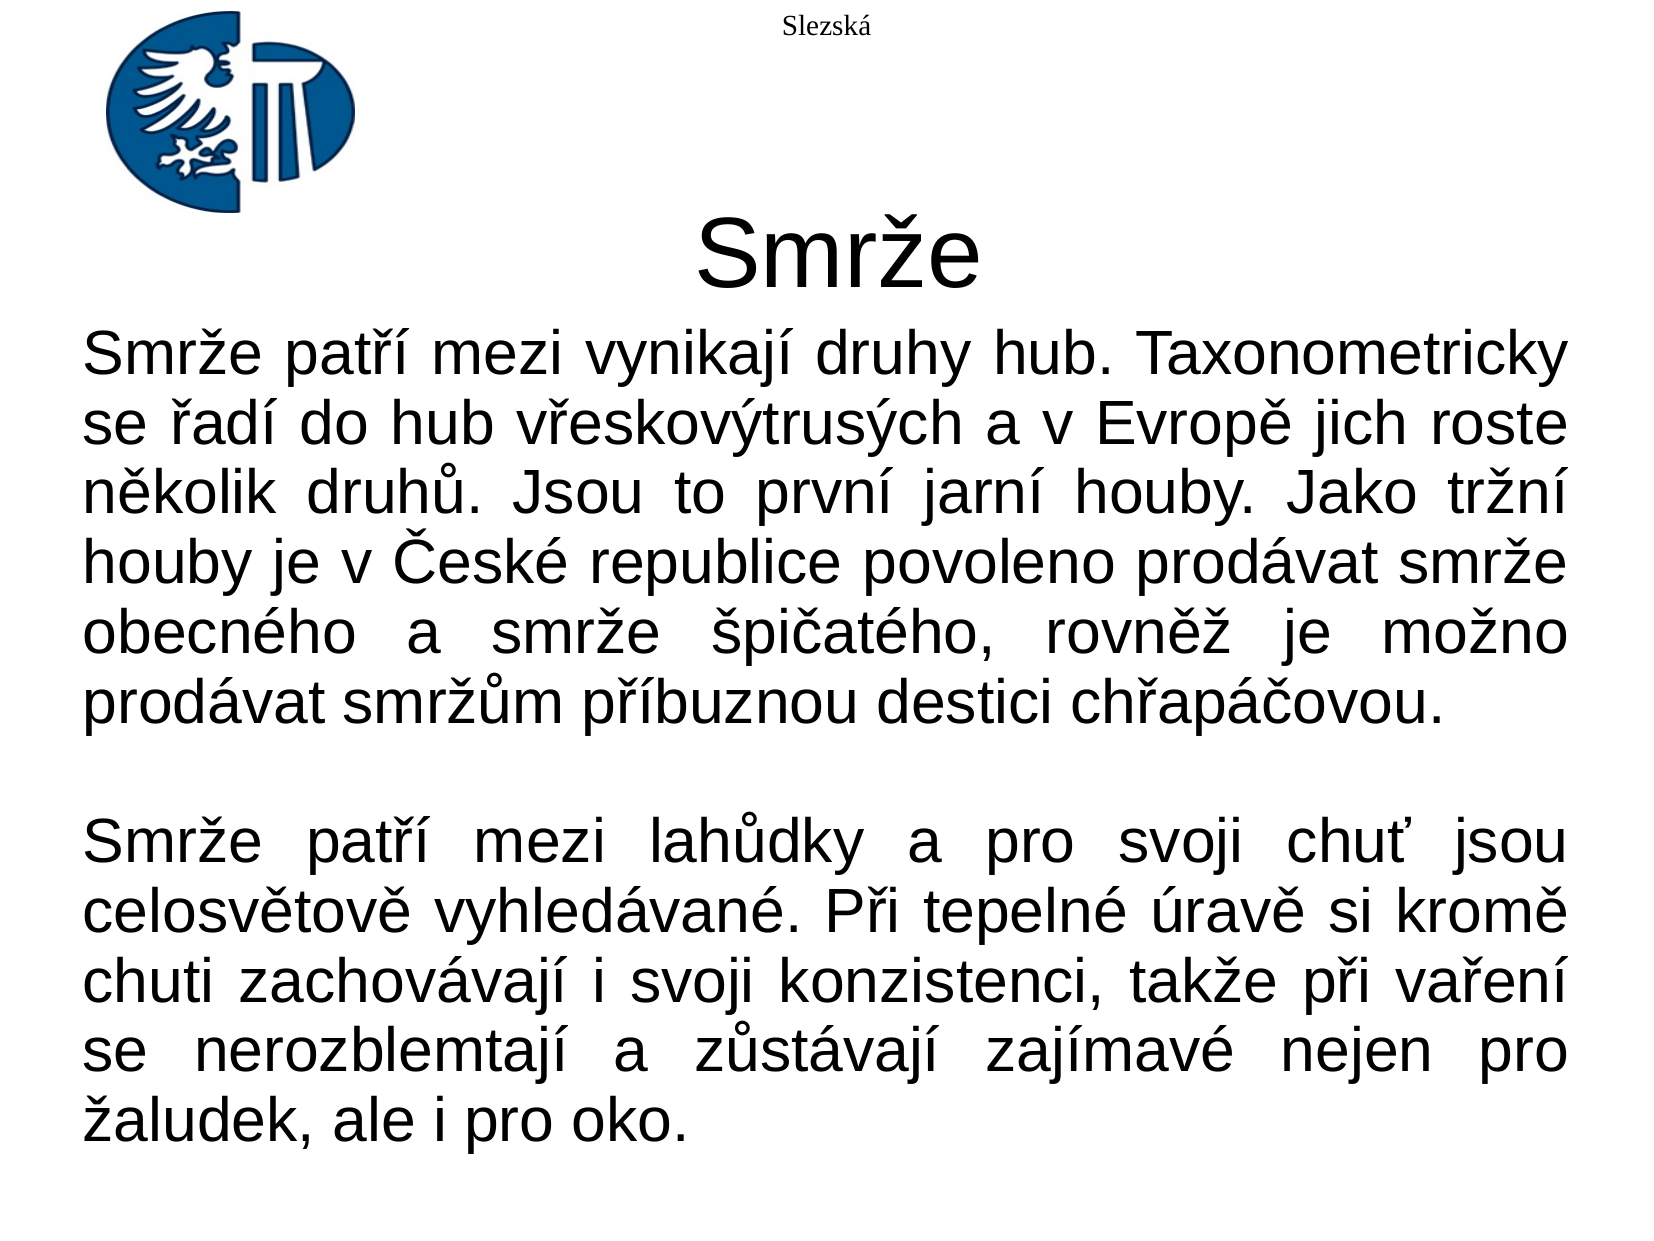

ahoj
# Smrže
Smrže patří mezi vynikají druhy hub. Taxonometricky se řadí do hub vřeskovýtrusých a v Evropě jich roste několik druhů. Jsou to první jarní houby. Jako tržní houby je v České republice povoleno prodávat smrže obecného a smrže špičatého, rovněž je možno prodávat smržům příbuznou destici chřapáčovou.
Smrže patří mezi lahůdky a pro svoji chuť jsou celosvětově vyhledávané. Při tepelné úravě si kromě chuti zachovávají i svoji konzistenci, takže při vaření se nerozblemtají a zůstávají zajímavé nejen pro žaludek, ale i pro oko.